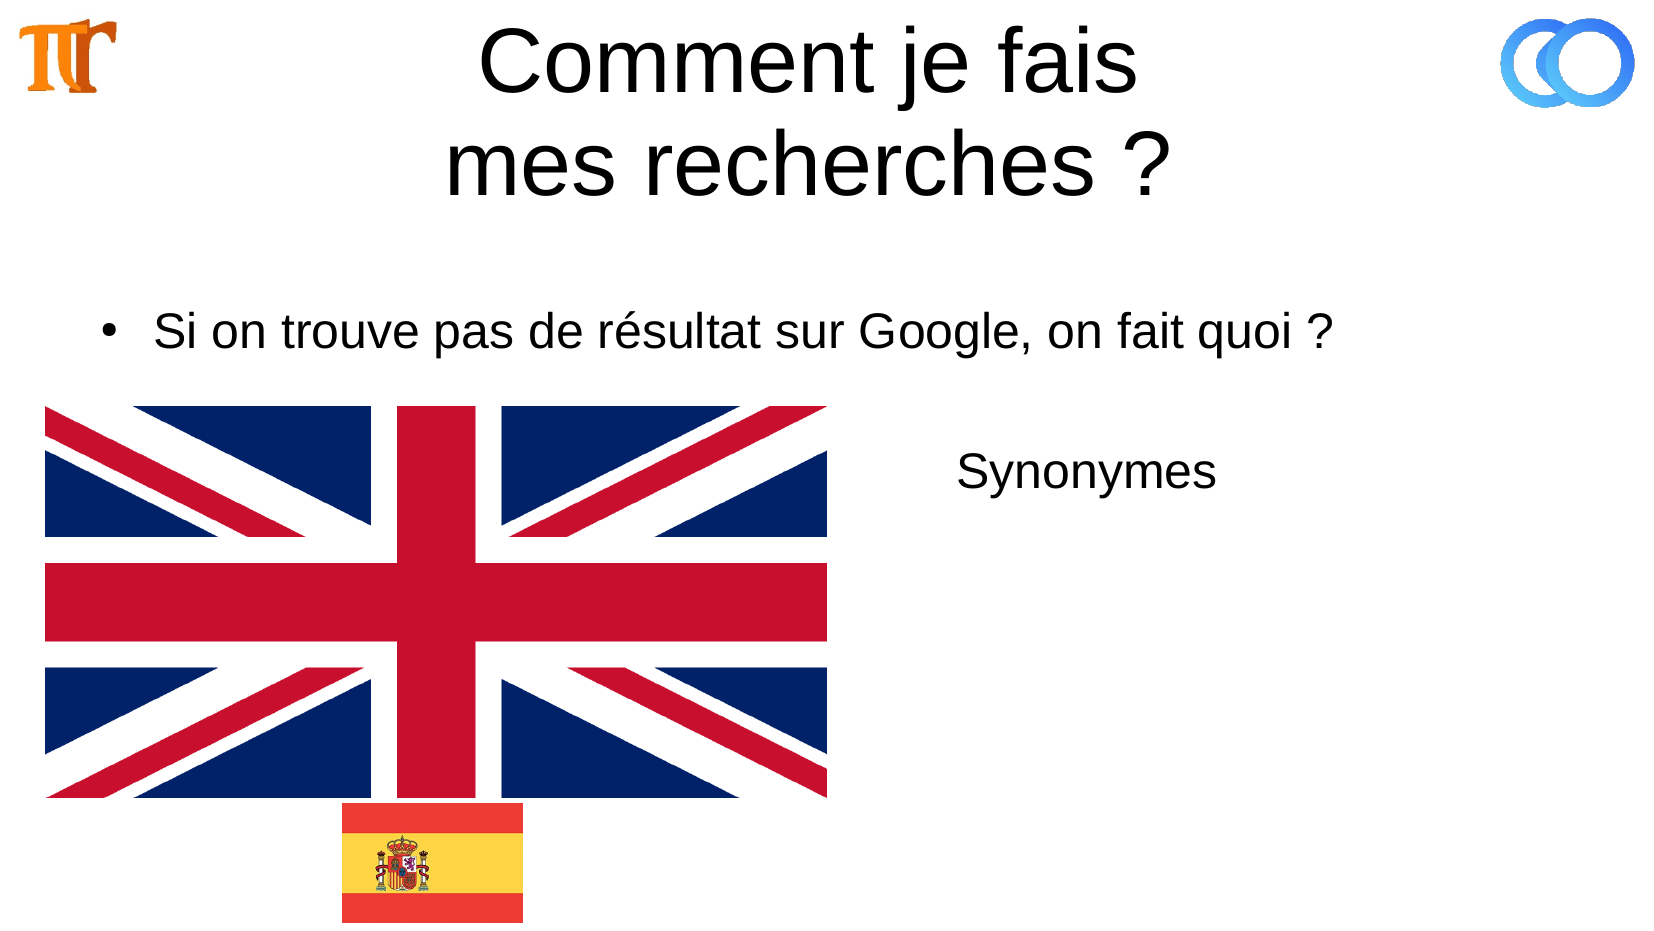

# Comment je fais mes recherches ?
Si on trouve pas de résultat sur Google, on fait quoi ?
Synonymes